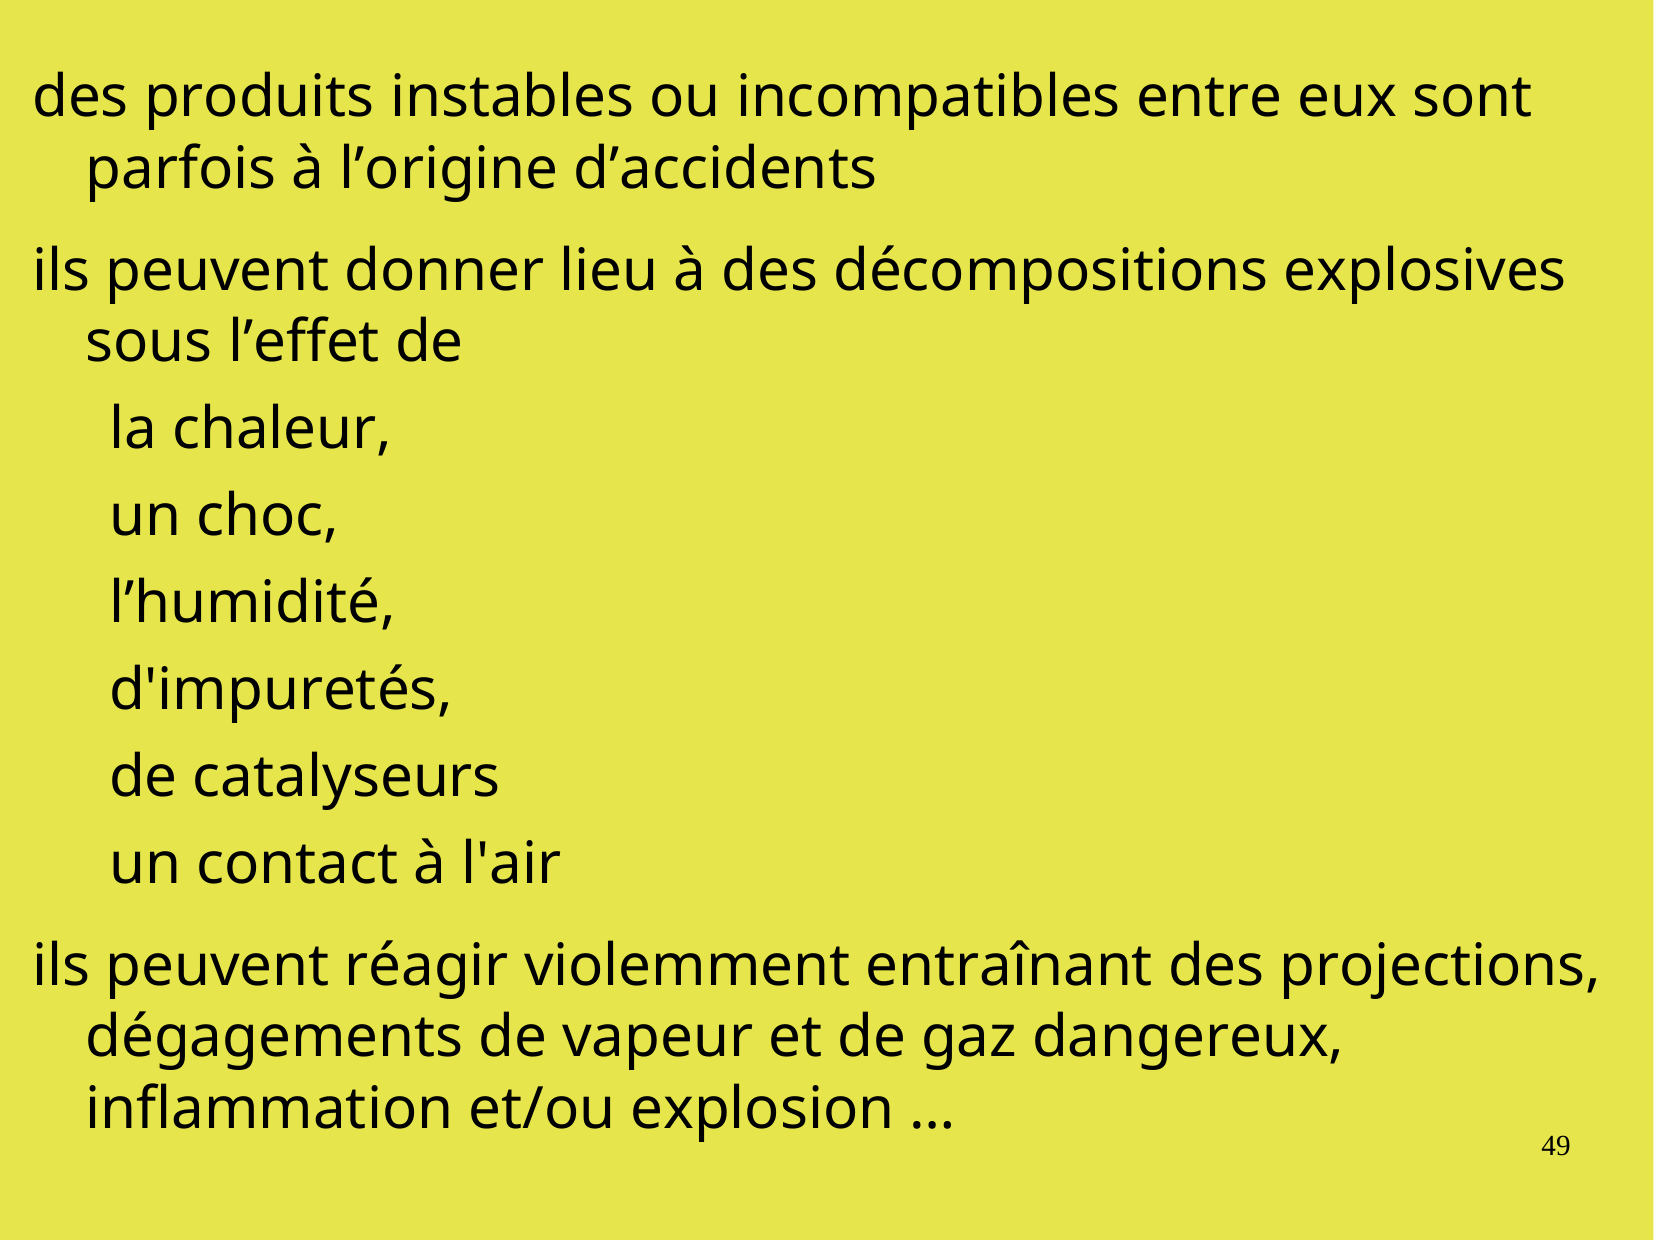

des produits instables ou incompatibles entre eux sont parfois à l’origine d’accidents
ils peuvent donner lieu à des décompositions explosives sous l’effet de
la chaleur,
un choc,
l’humidité,
d'impuretés,
de catalyseurs
un contact à l'air
ils peuvent réagir violemment entraînant des projections, dégagements de vapeur et de gaz dangereux, inflammation et/ou explosion …
49